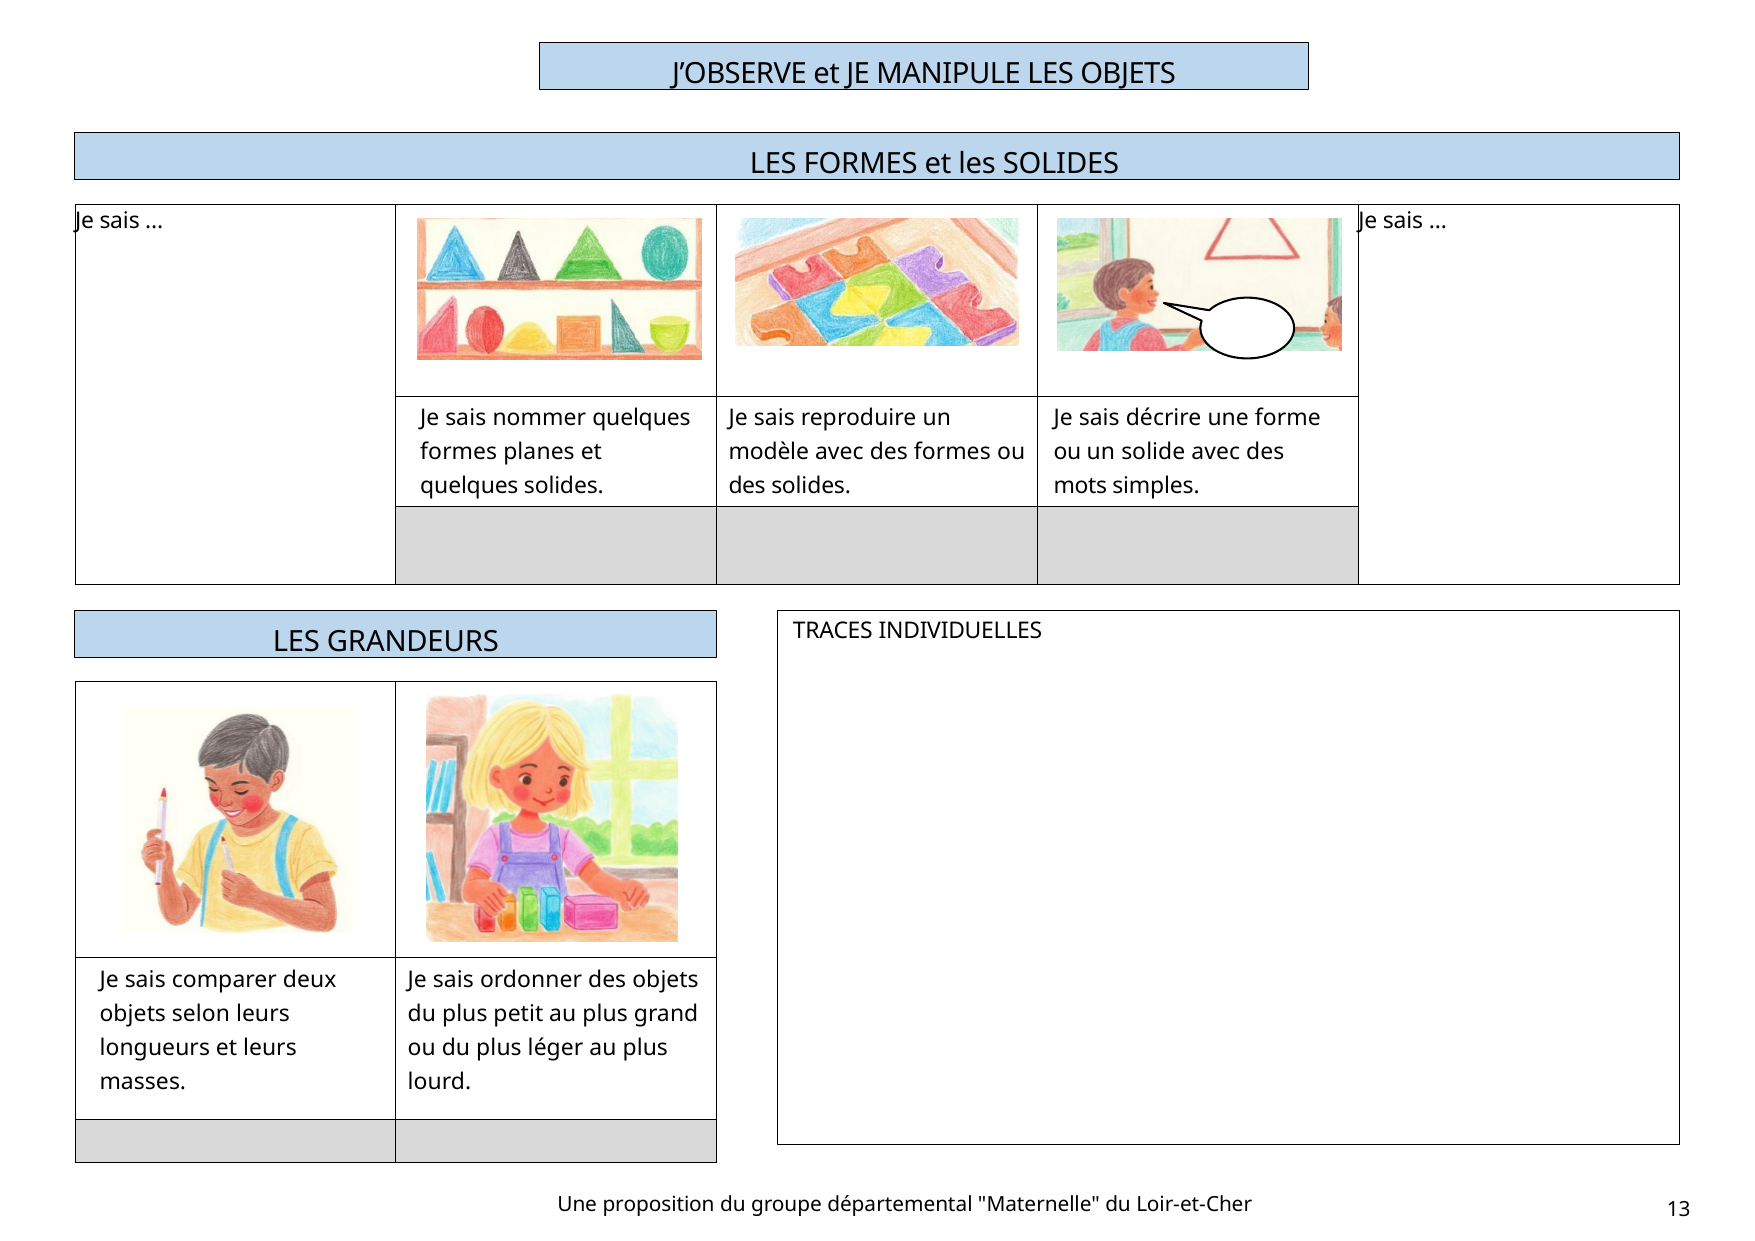

J’OBSERVE et JE MANIPULE LES OBJETS
LES FORMES et les SOLIDES
| Je sais … | | | | Je sais … |
| --- | --- | --- | --- | --- |
| | Je sais nommer quelques formes planes et quelques solides. | Je sais reproduire un modèle avec des formes ou des solides. | Je sais décrire une forme ou un solide avec des mots simples. | |
| | | | | |
TRACES INDIVIDUELLES
LES GRANDEURS
| | |
| --- | --- |
| Je sais comparer deux objets selon leurs longueurs et leurs masses. | Je sais ordonner des objets du plus petit au plus grand ou du plus léger au plus lourd. |
| | |
Une proposition du groupe départemental "Maternelle" du Loir-et-Cher
13